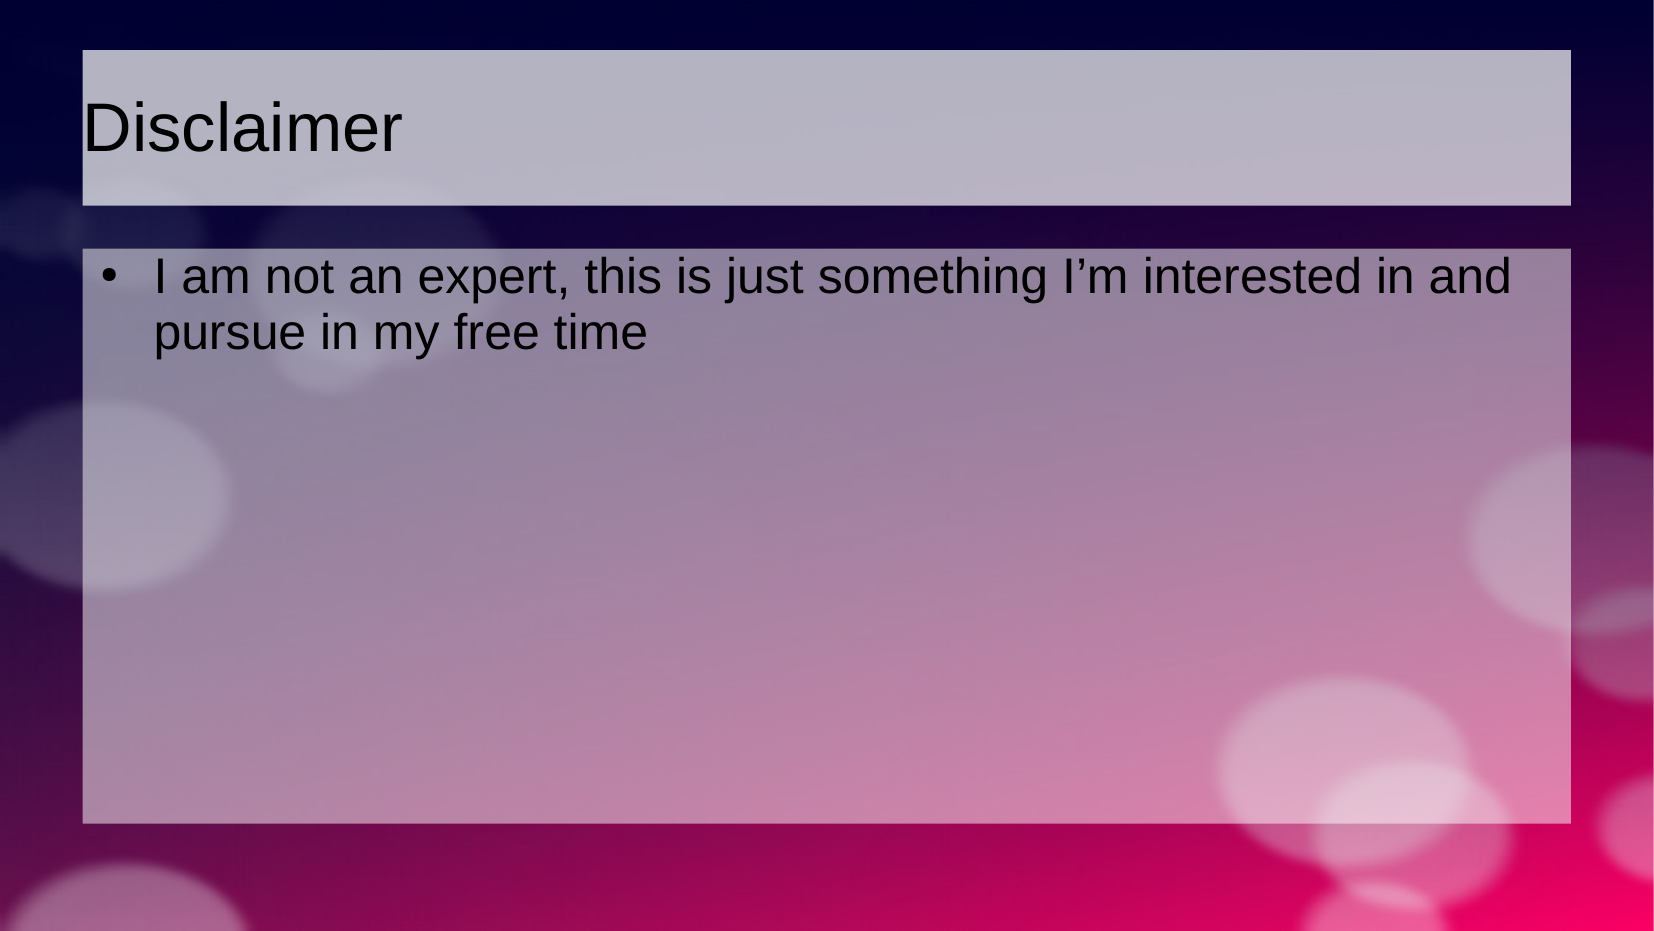

# Disclaimer
I am not an expert, this is just something I’m interested in and pursue in my free time